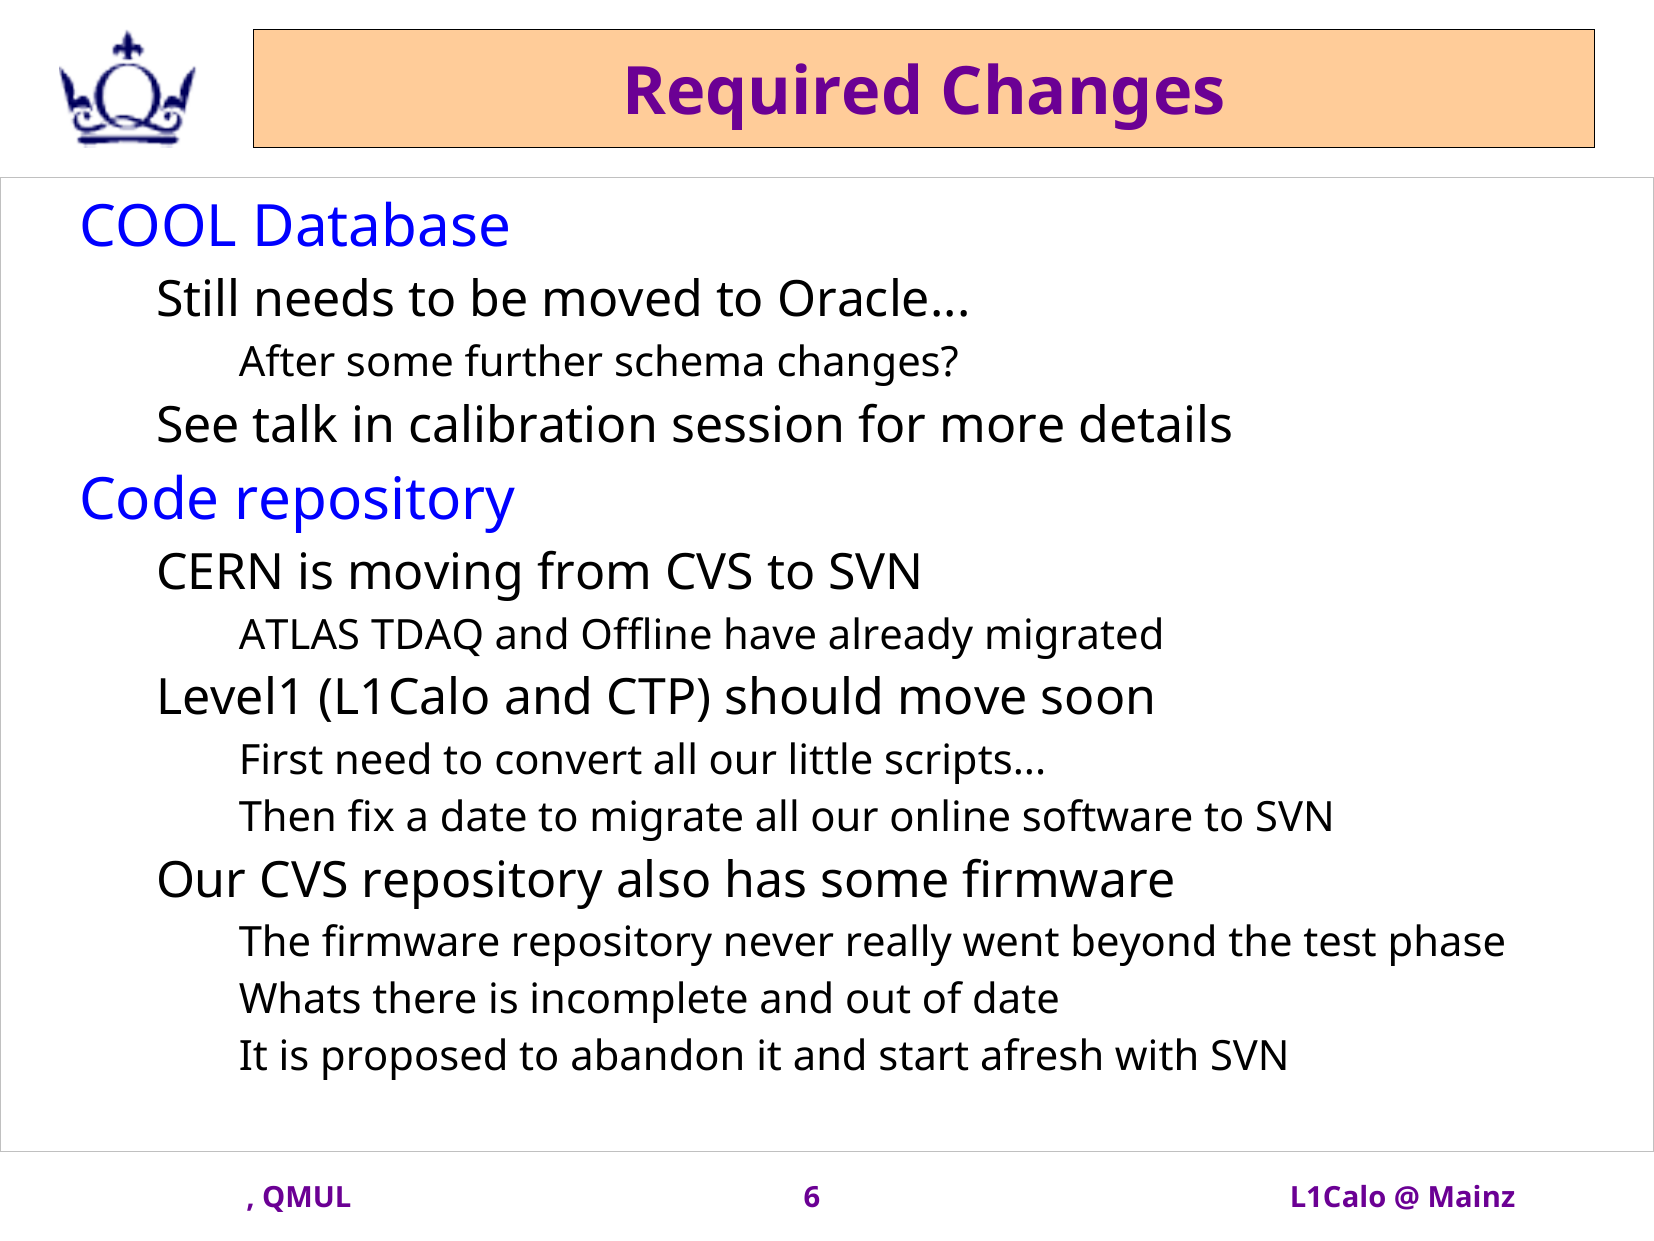

# Required Changes
COOL Database
Still needs to be moved to Oracle...
After some further schema changes?
See talk in calibration session for more details
Code repository
CERN is moving from CVS to SVN
ATLAS TDAQ and Offline have already migrated
Level1 (L1Calo and CTP) should move soon
First need to convert all our little scripts...
Then fix a date to migrate all our online software to SVN
Our CVS repository also has some firmware
The firmware repository never really went beyond the test phase
Whats there is incomplete and out of date
It is proposed to abandon it and start afresh with SVN